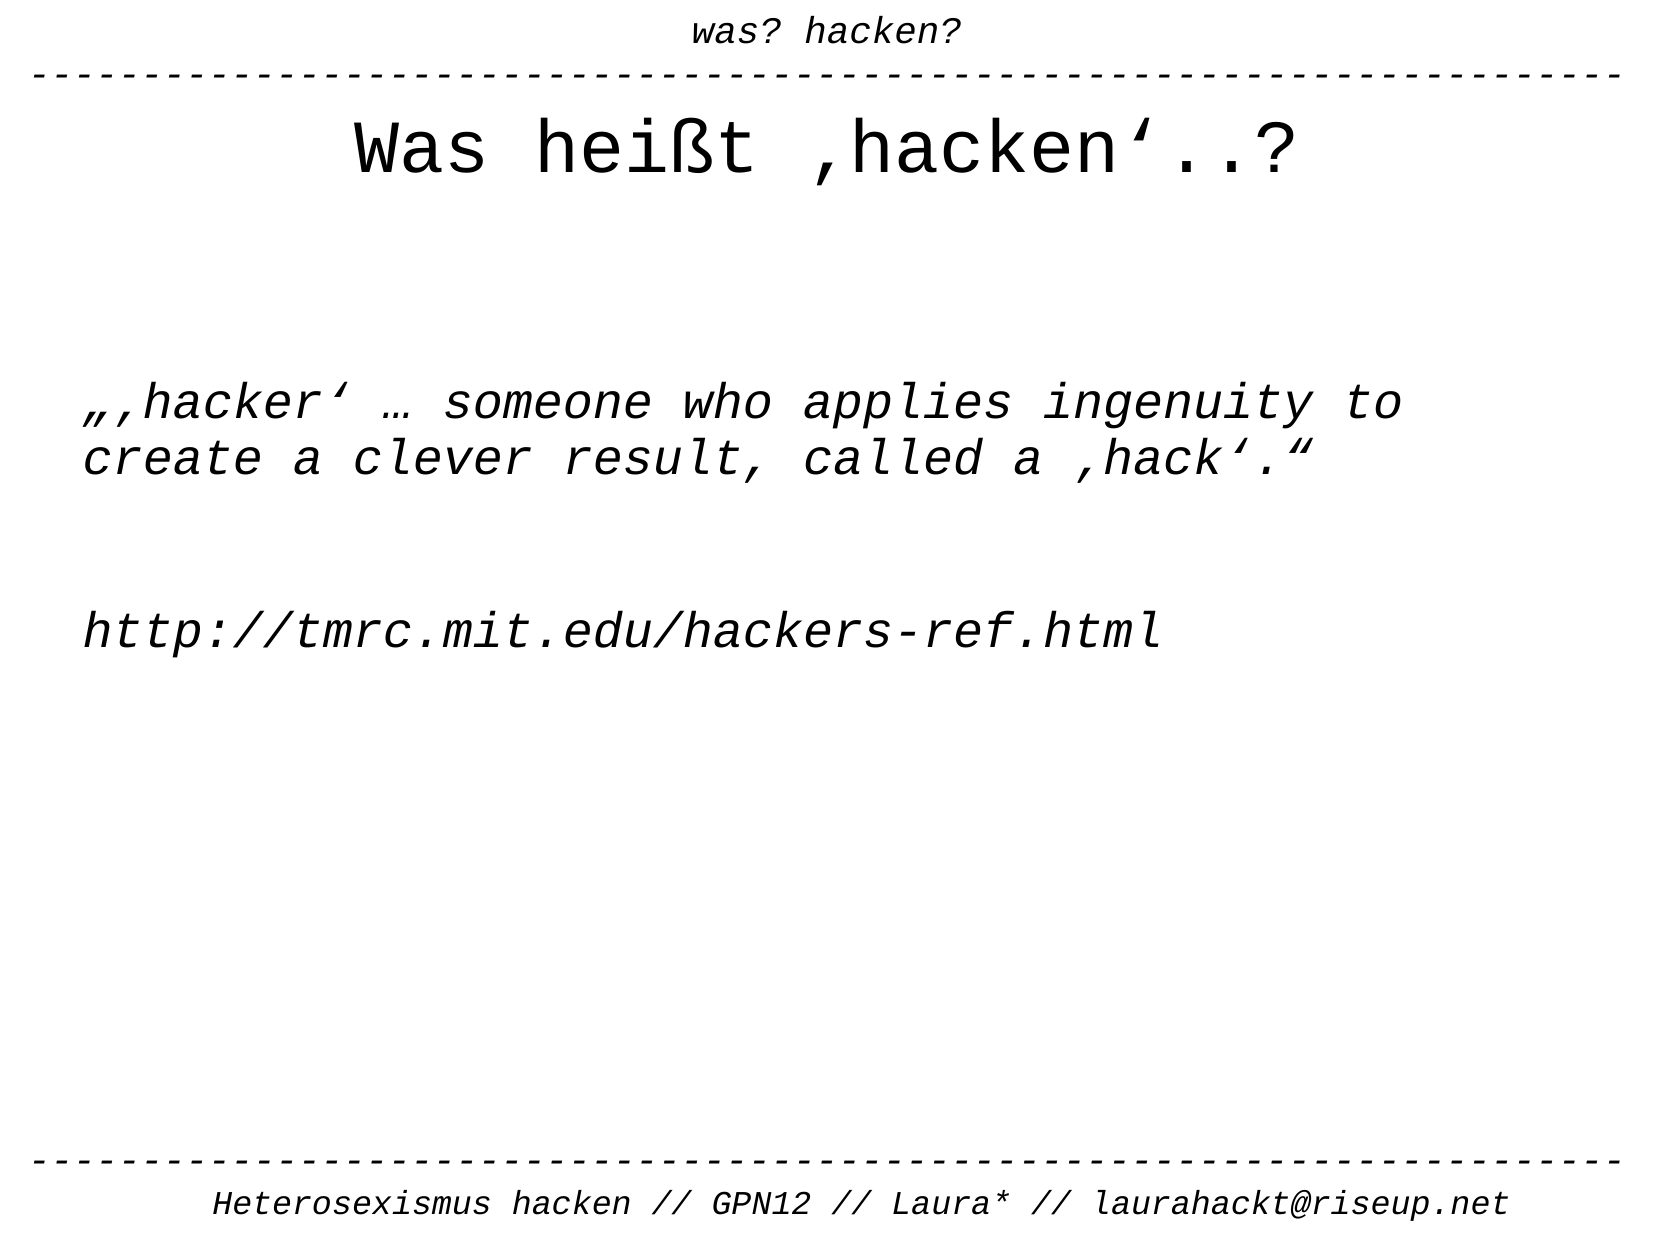

was? hacken?
-----------------------------------------------------------------------
# Was heißt ‚hacken‘..?
„‚hacker‘ … someone who applies ingenuity to create a clever result, called a ‚hack‘.“
http://tmrc.mit.edu/hackers-ref.html
-----------------------------------------------------------------------
Heterosexismus hacken // GPN12 // Laura* // laurahackt@riseup.net